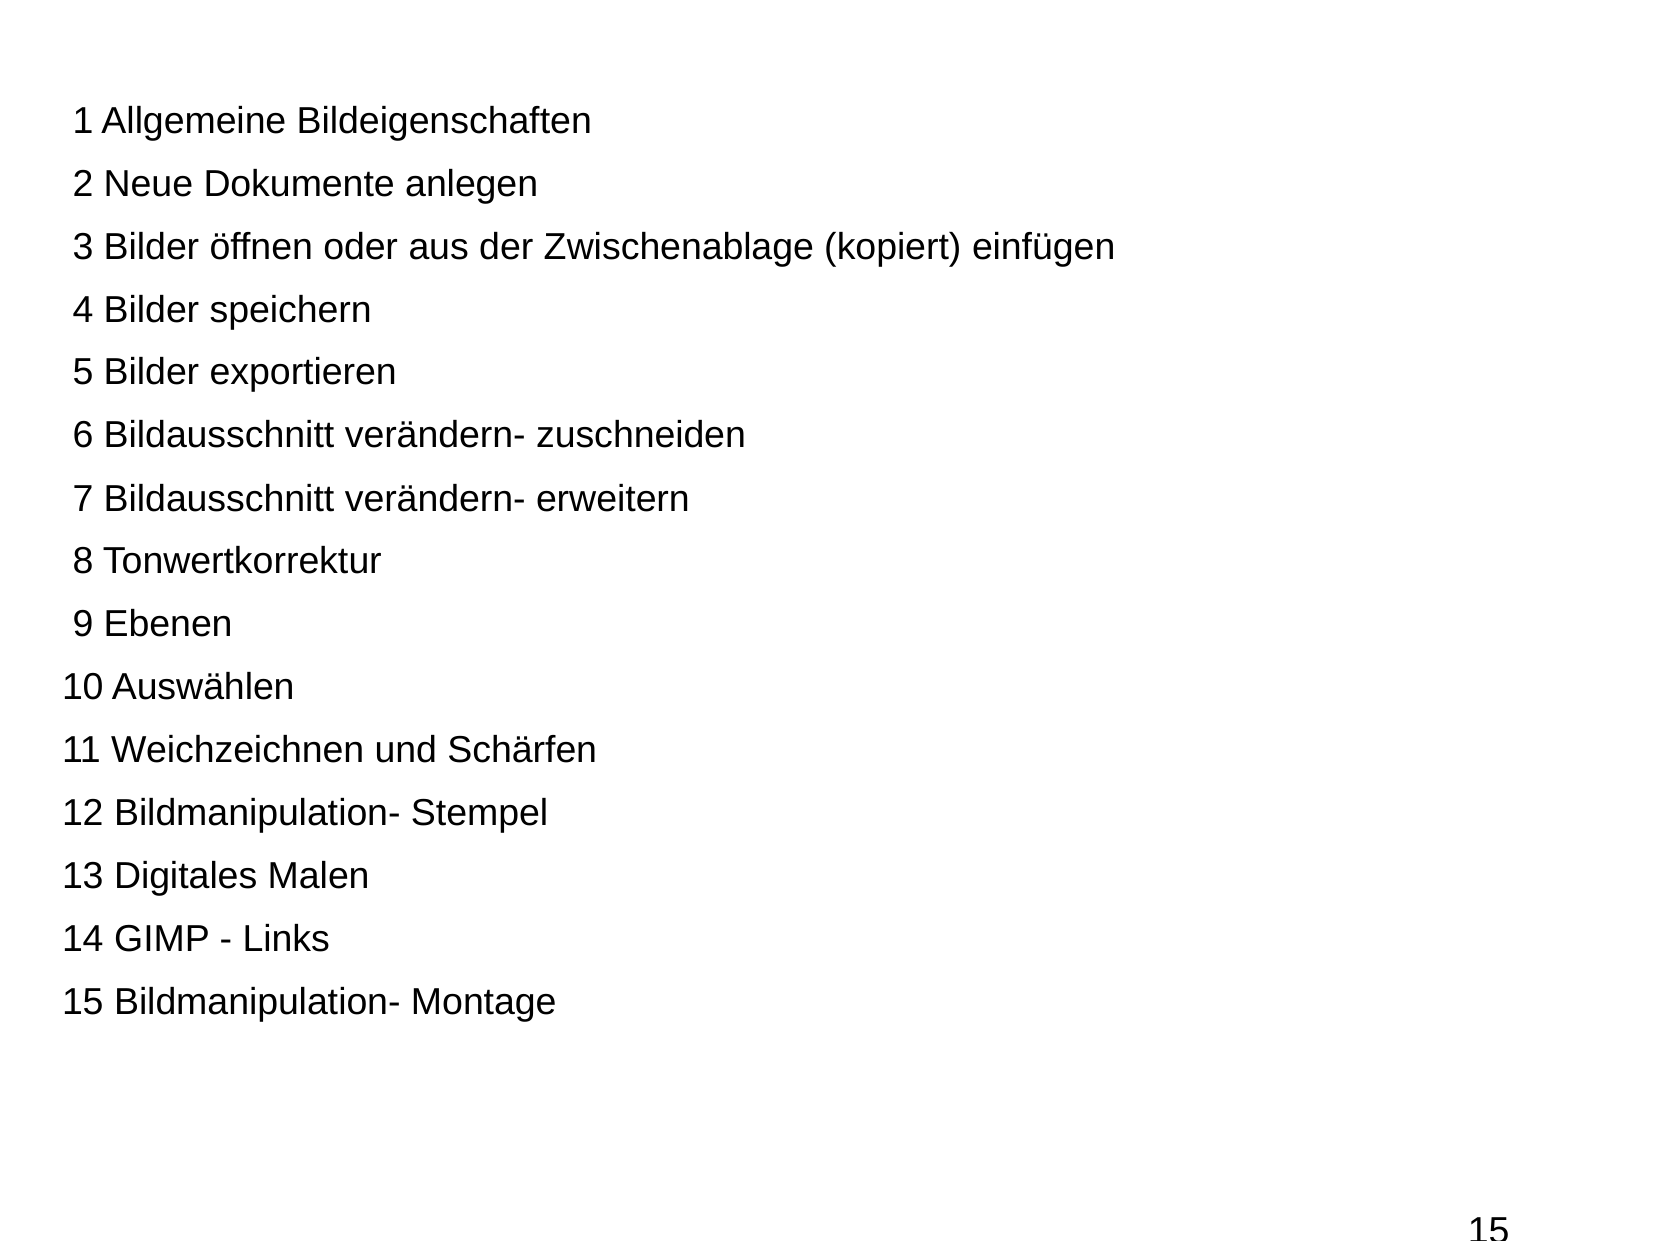

1 Allgemeine Bildeigenschaften
 2 Neue Dokumente anlegen
 3 Bilder öffnen oder aus der Zwischenablage (kopiert) einfügen
 4 Bilder speichern
 5 Bilder exportieren
 6 Bildausschnitt verändern- zuschneiden
 7 Bildausschnitt verändern- erweitern
 8 Tonwertkorrektur
 9 Ebenen
10 Auswählen
11 Weichzeichnen und Schärfen
12 Bildmanipulation- Stempel
13 Digitales Malen
14 GIMP - Links
15 Bildmanipulation- Montage